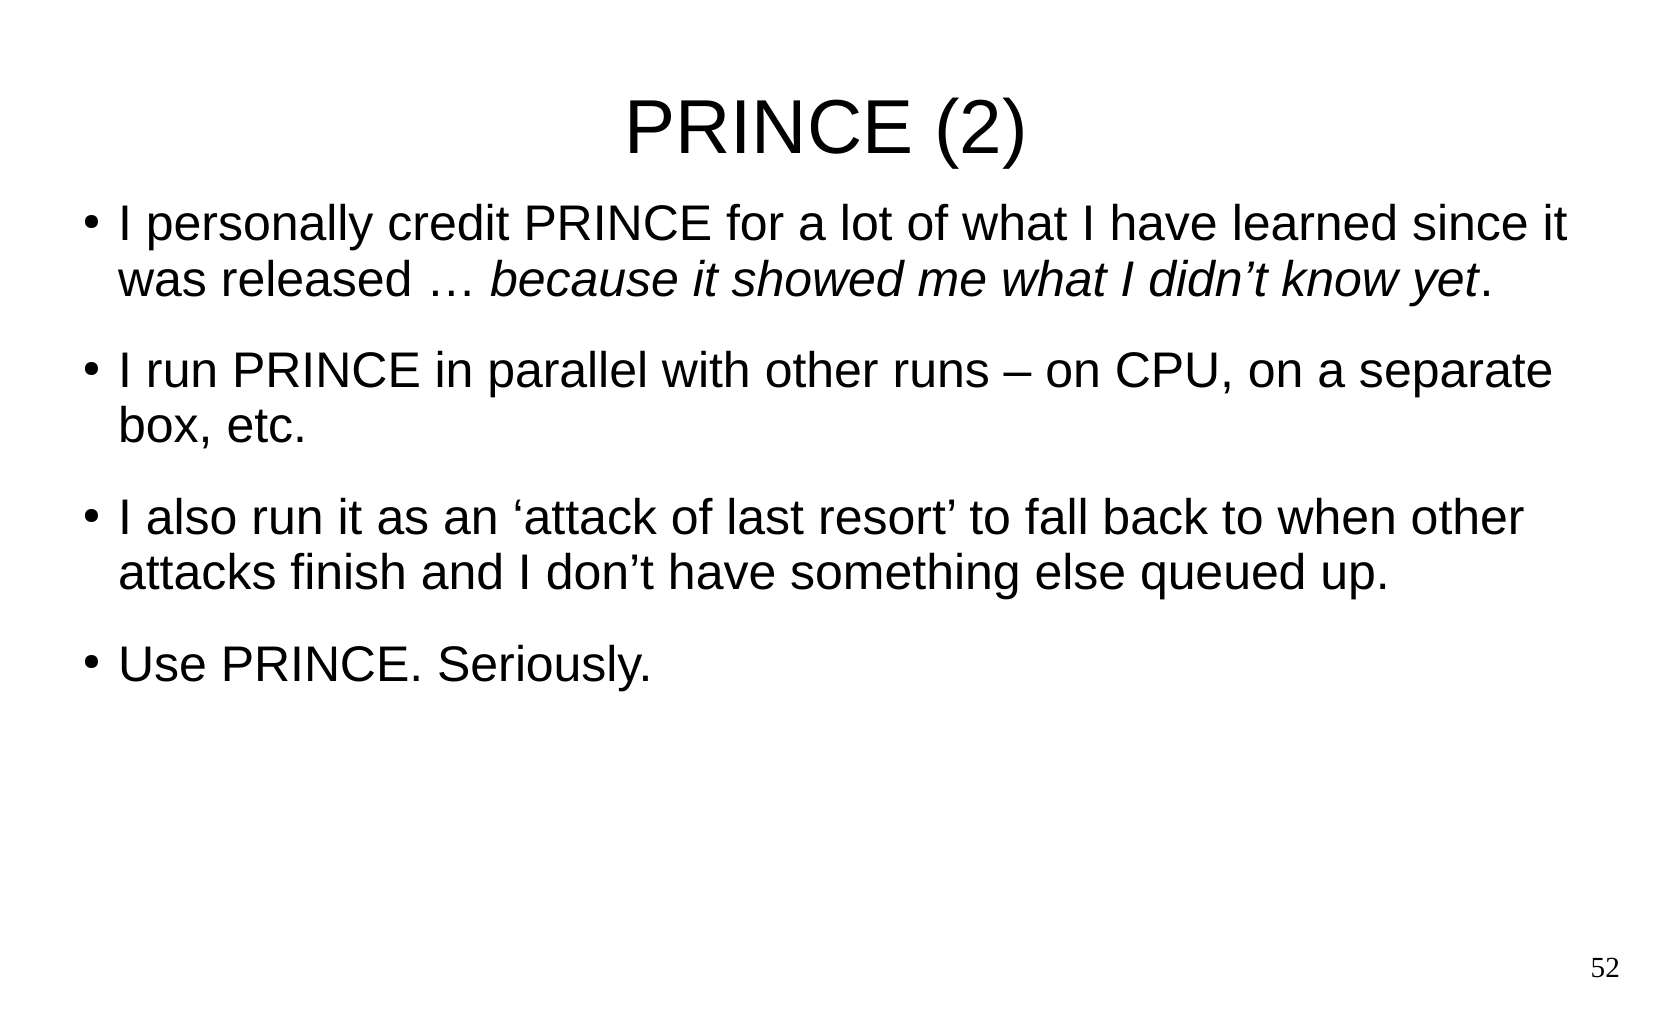

# PRINCE (2)
I personally credit PRINCE for a lot of what I have learned since it was released … because it showed me what I didn’t know yet.
I run PRINCE in parallel with other runs – on CPU, on a separate box, etc.
I also run it as an ‘attack of last resort’ to fall back to when other attacks finish and I don’t have something else queued up.
Use PRINCE. Seriously.